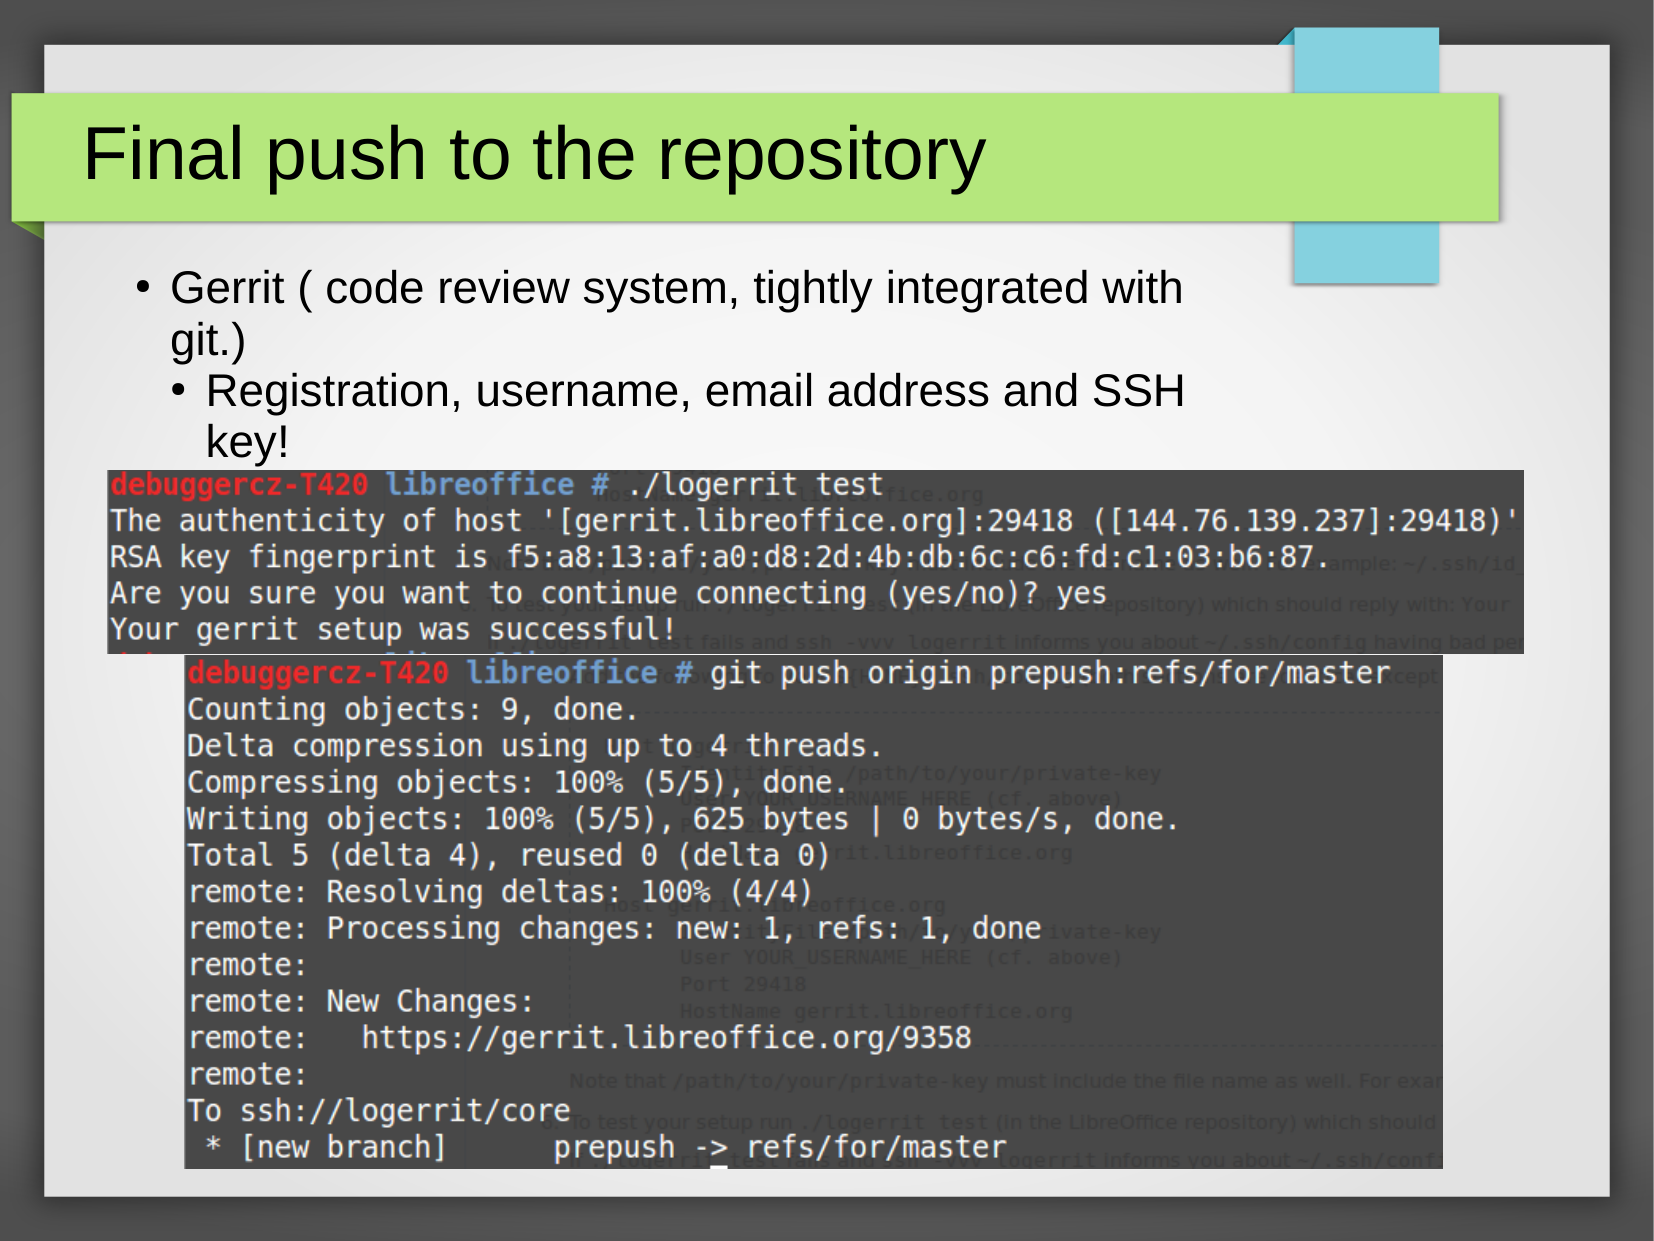

# Final push to the repository
Gerrit ( code review system, tightly integrated with git.)
Registration, username, email address and SSH key!